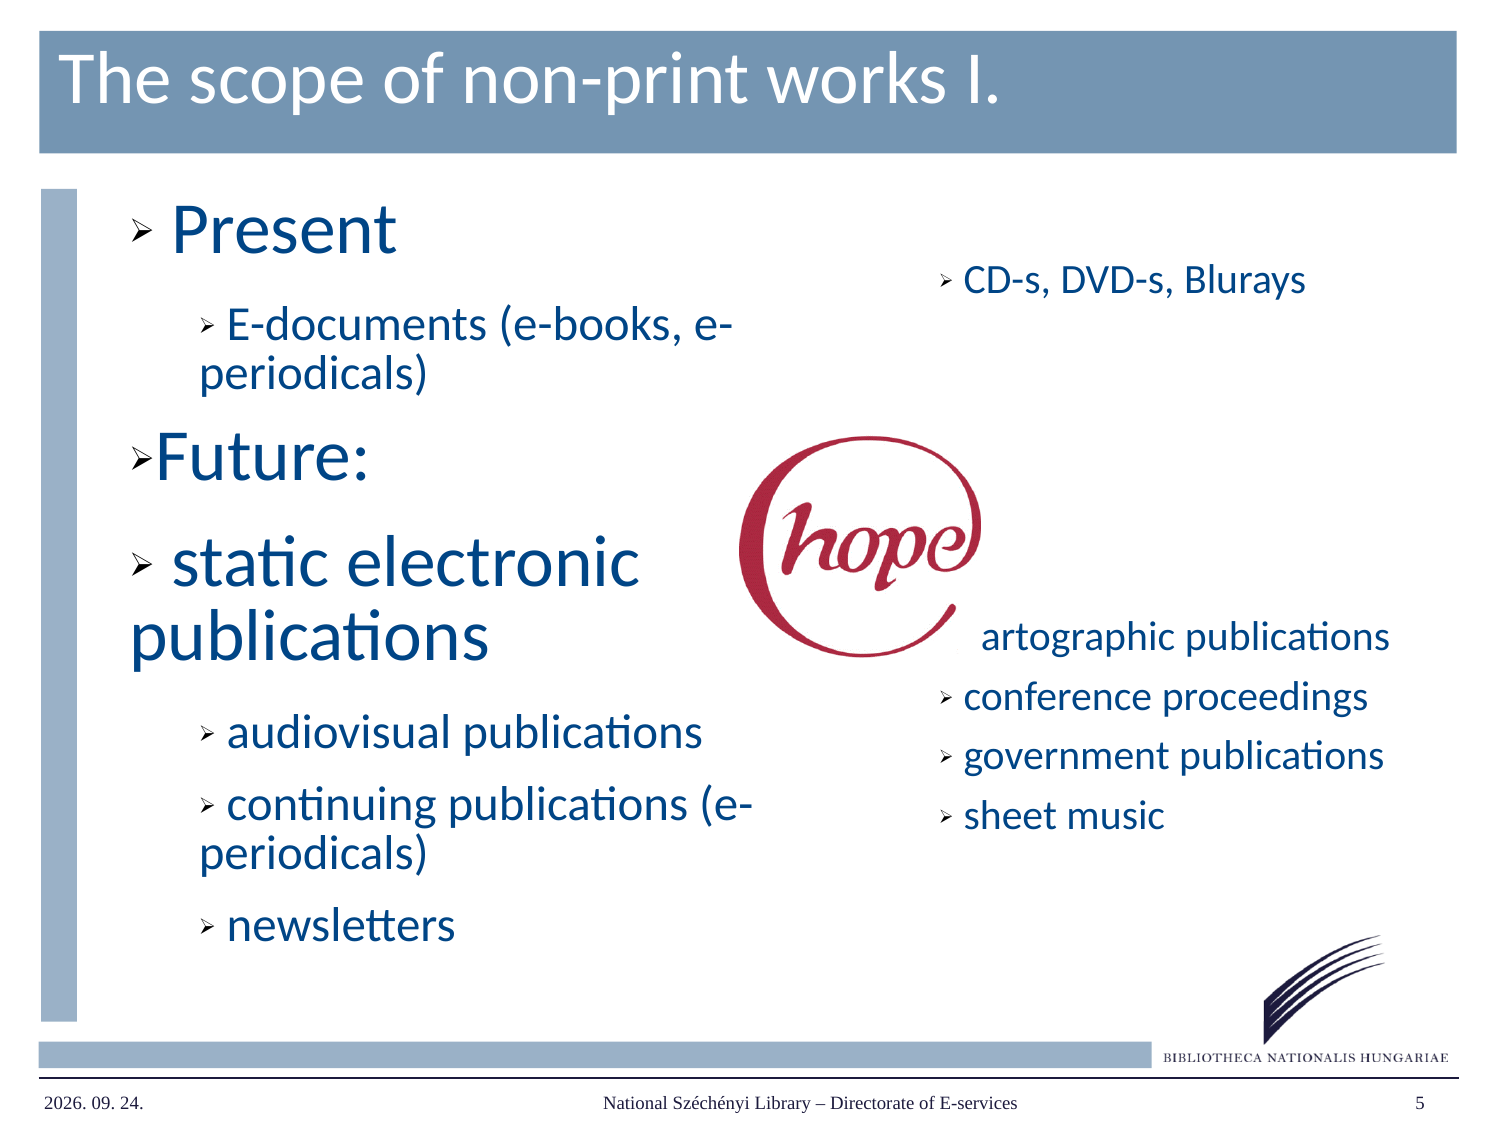

# The scope of non-print works I.
 CD-s, DVD-s, Blurays
 cartographic publications
 conference proceedings
 government publications
 sheet music
 Present
 E-documents (e-books, e-periodicals)
Future:
 static electronic publications
 audiovisual publications
 continuing publications (e-periodicals)
 newsletters